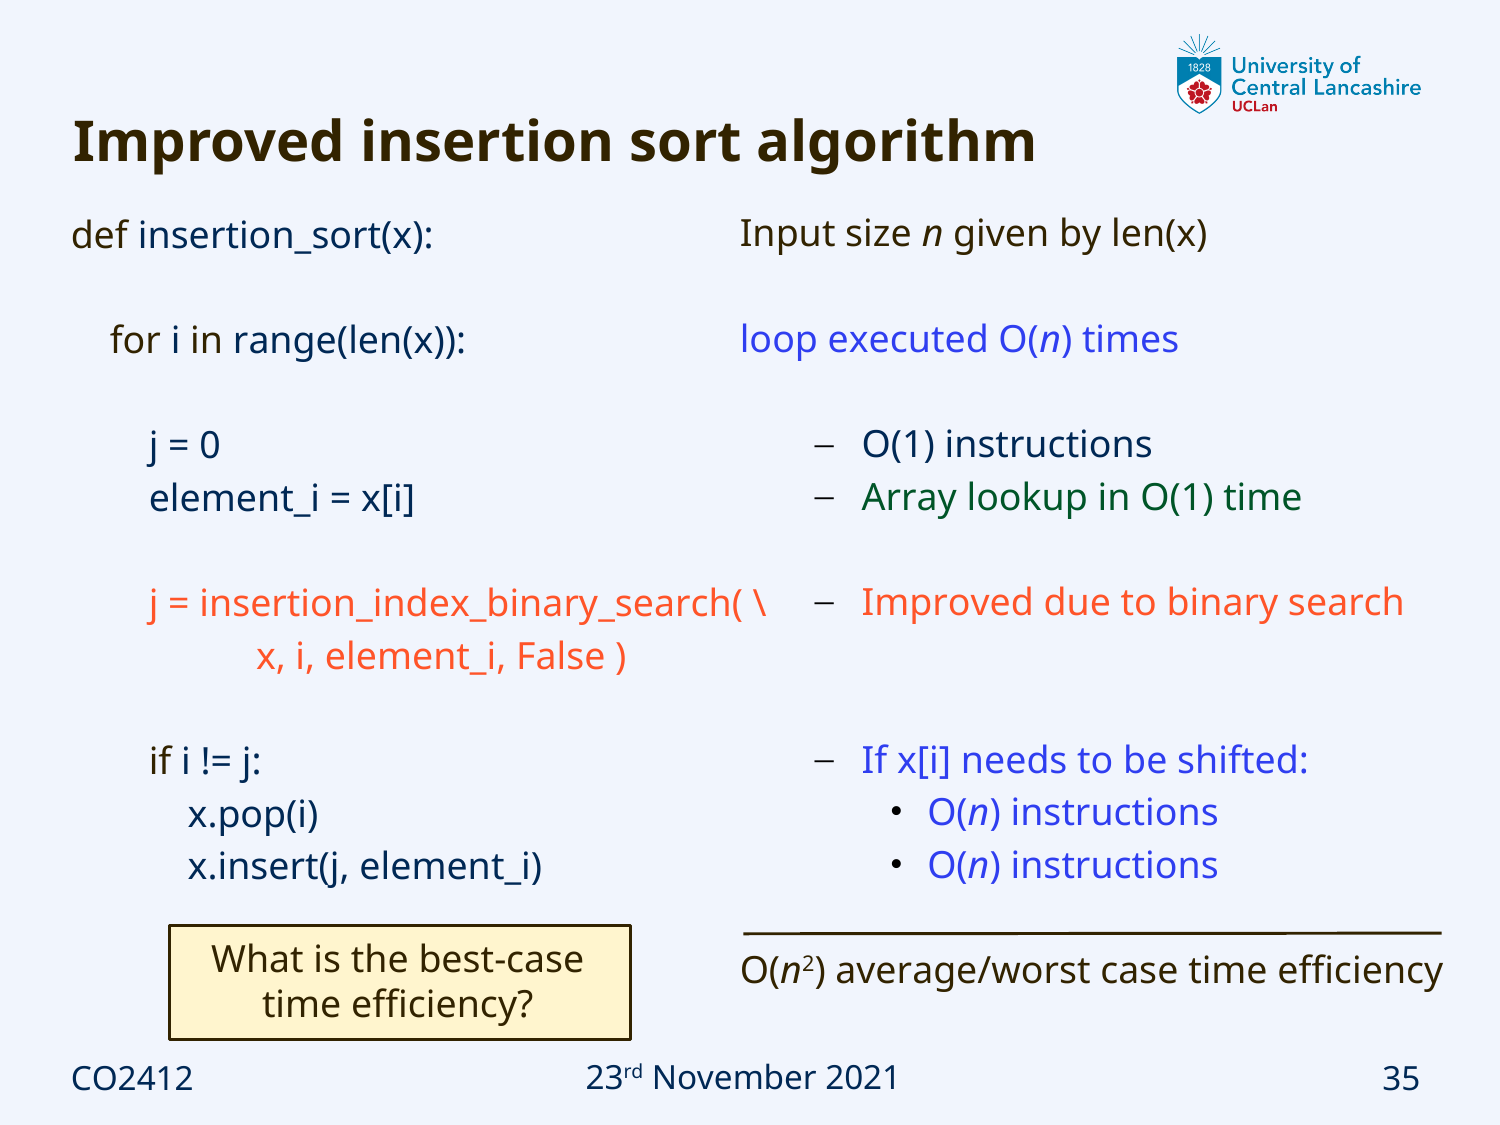

# Improved insertion sort algorithm
Input size n given by len(x)
loop executed O(n) times
O(1) instructions
Array lookup in O(1) time
Improved due to binary search
If x[i] needs to be shifted:
O(n) instructions
O(n) instructions
O(n2) average/worst case time efficiency
def insertion_sort(x):
 for i in range(len(x)):
 j = 0
 element_i = x[i]
 j = insertion_index_binary_search( \
 x, i, element_i, False )
 if i != j:
 x.pop(i)
 x.insert(j, element_i)
What is the best-case
time efficiency?